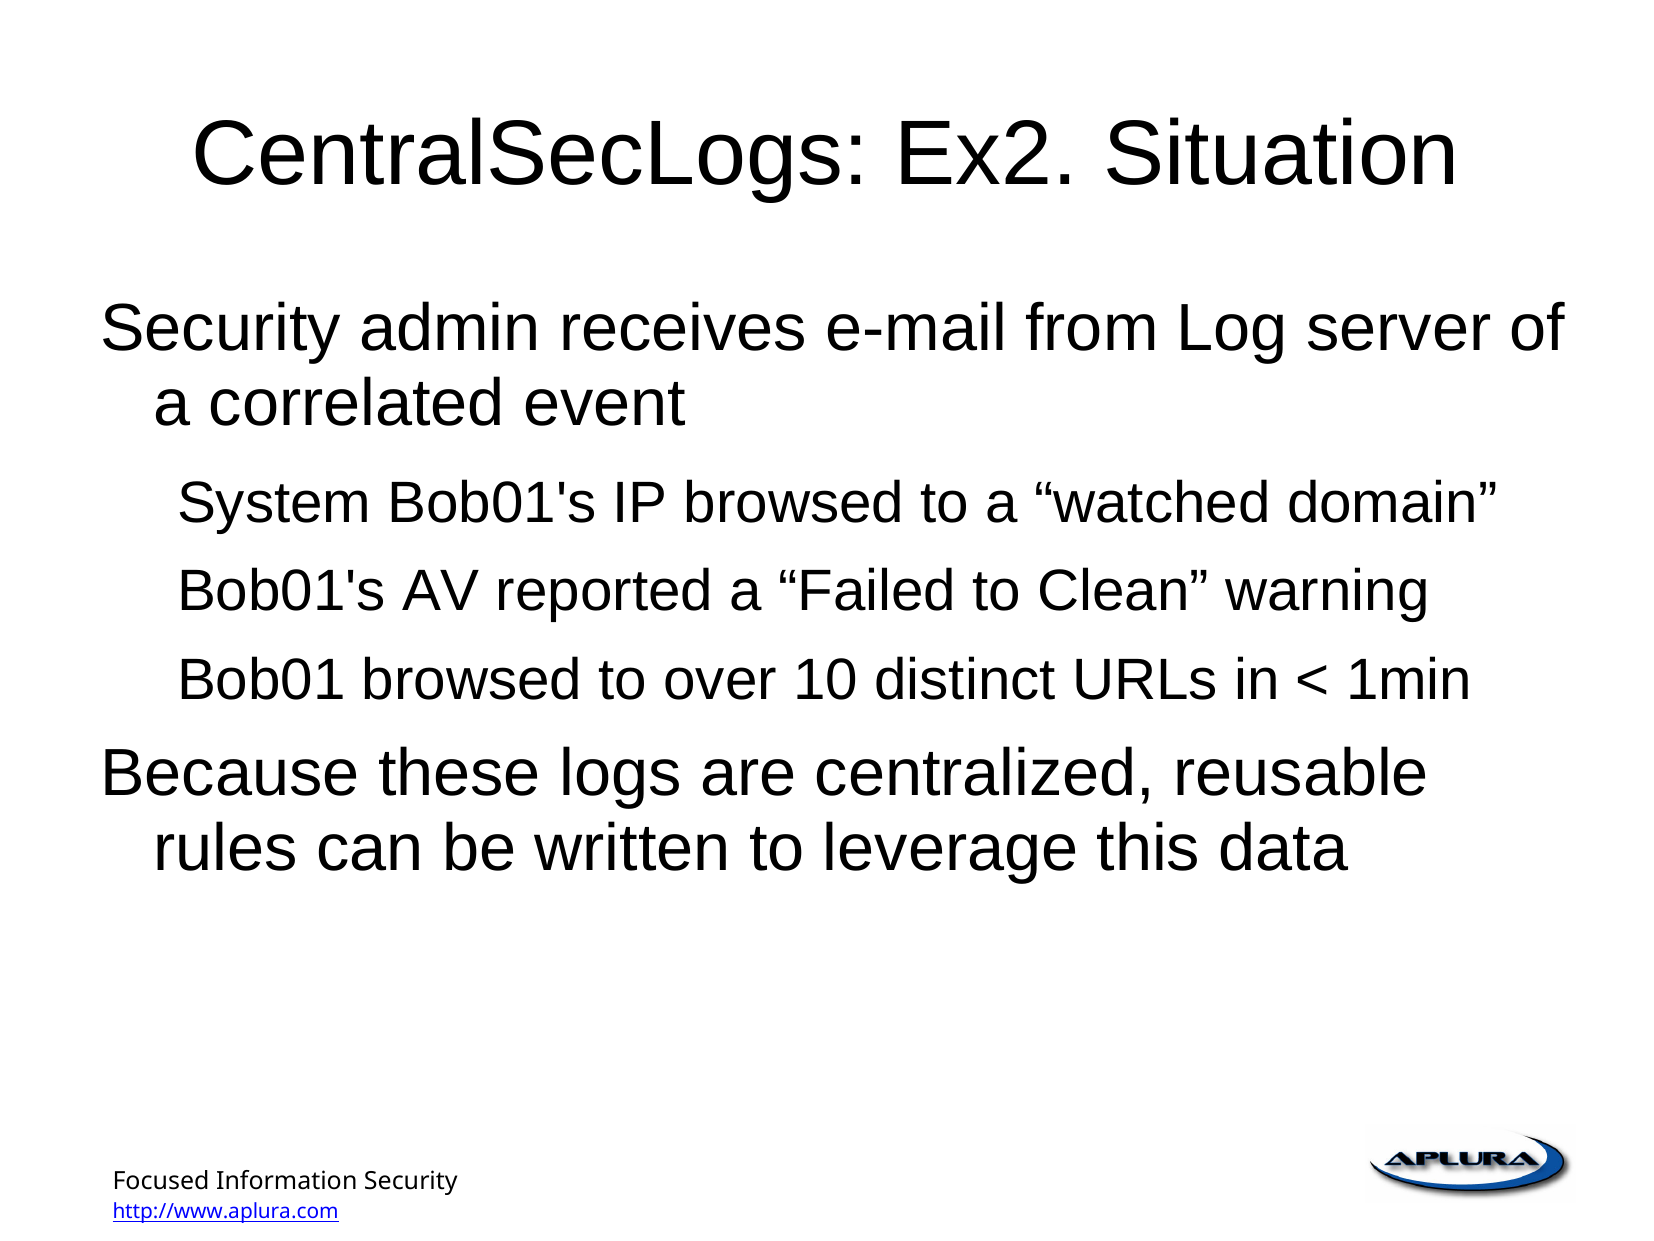

# CentralSecLogs: Ex2. Situation
Security admin receives e-mail from Log server of a correlated event
System Bob01's IP browsed to a “watched domain”
Bob01's AV reported a “Failed to Clean” warning
Bob01 browsed to over 10 distinct URLs in < 1min
Because these logs are centralized, reusable rules can be written to leverage this data